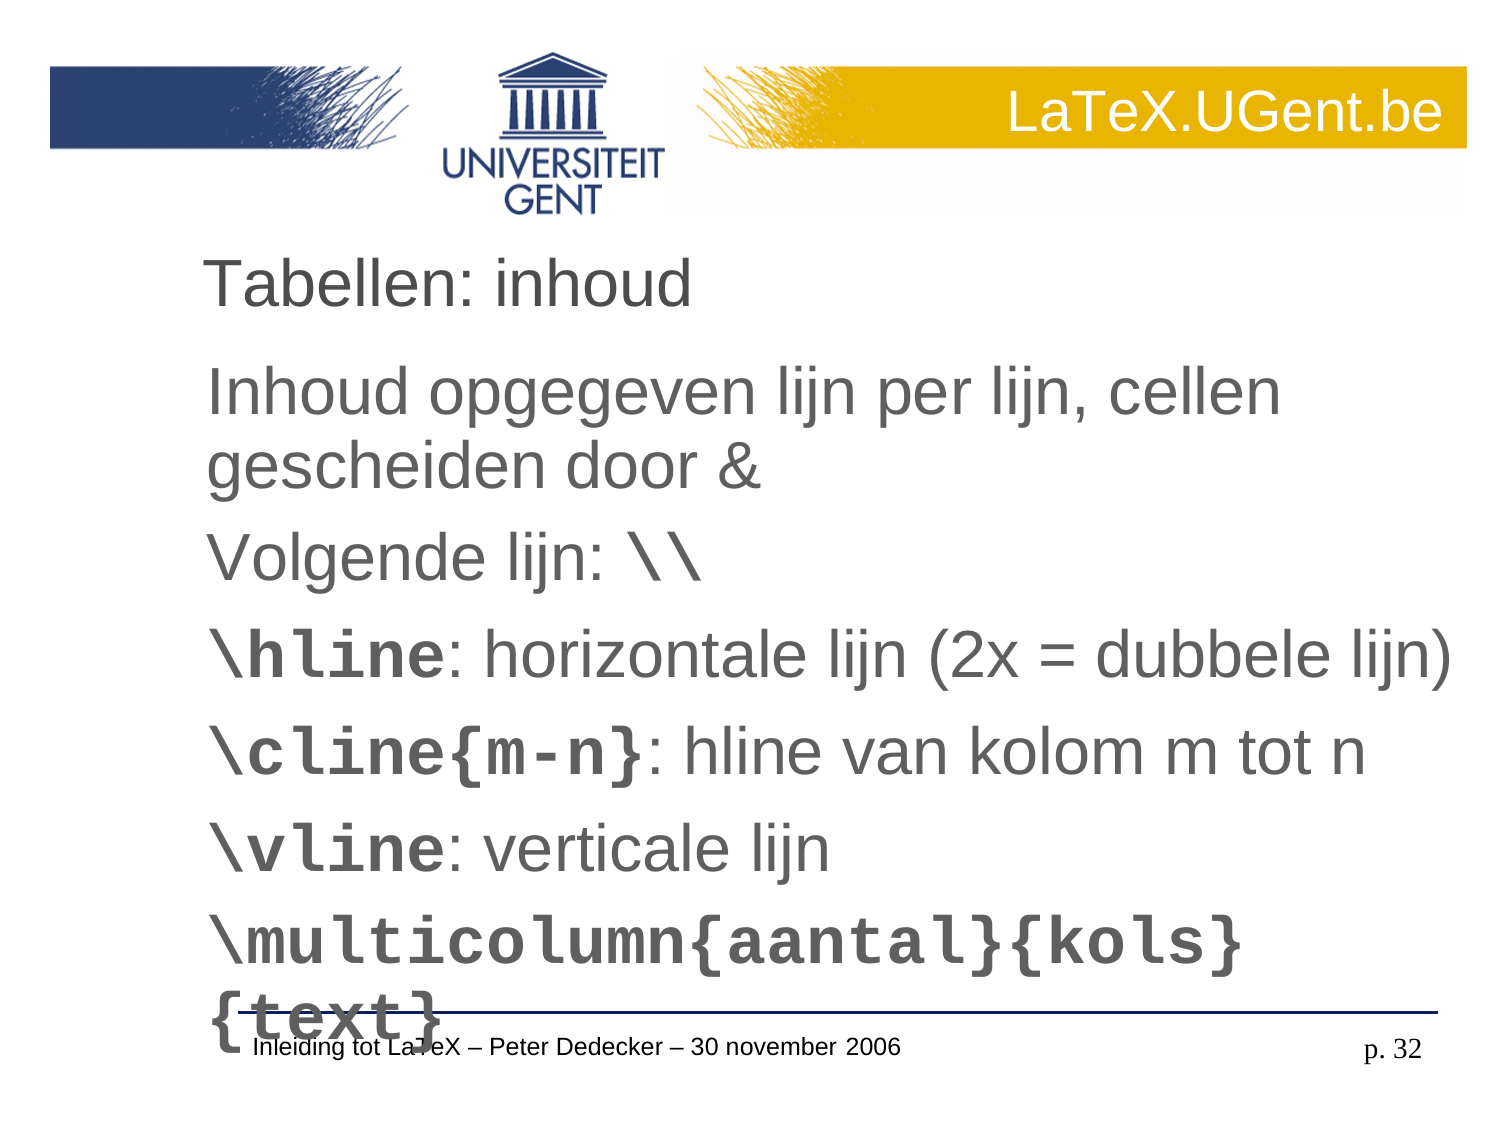

# Tabellen: inhoud
Inhoud opgegeven lijn per lijn, cellen gescheiden door &
Volgende lijn: \\
\hline: horizontale lijn (2x = dubbele lijn)
\cline{m-n}: hline van kolom m tot n
\vline: verticale lijn
\multicolumn{aantal}{kols}{text}
32